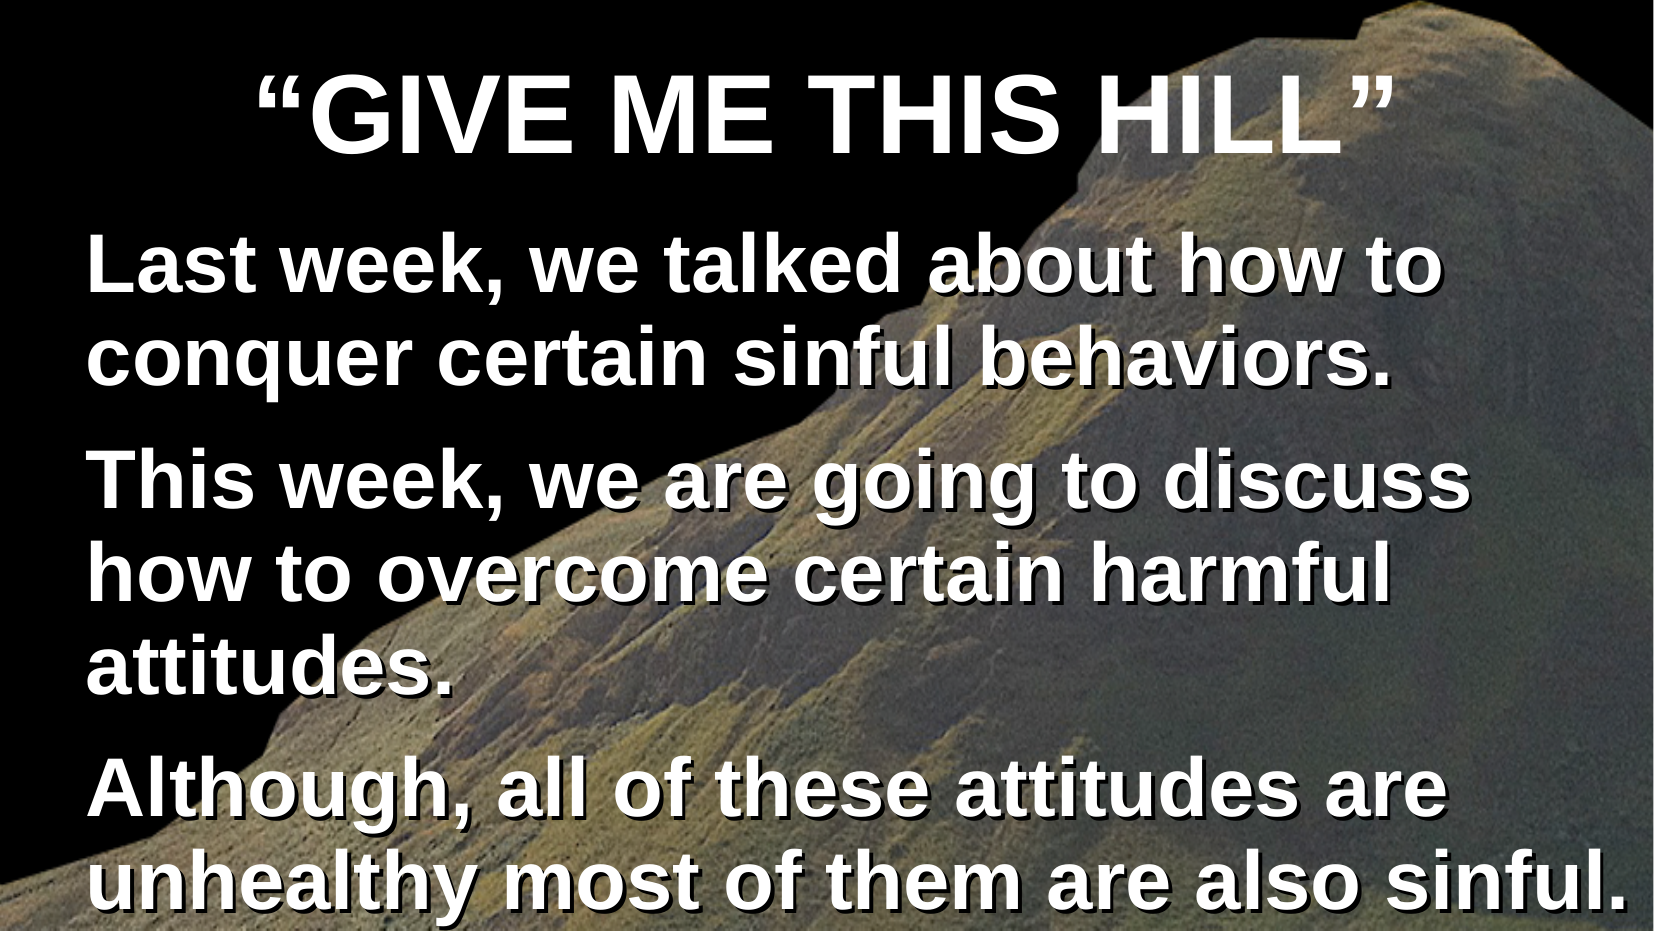

# “GIVE ME THIS HILL”
Last week, we talked about how to conquer certain sinful behaviors.
This week, we are going to discuss how to overcome certain harmful attitudes.
Although, all of these attitudes are unhealthy most of them are also sinful.